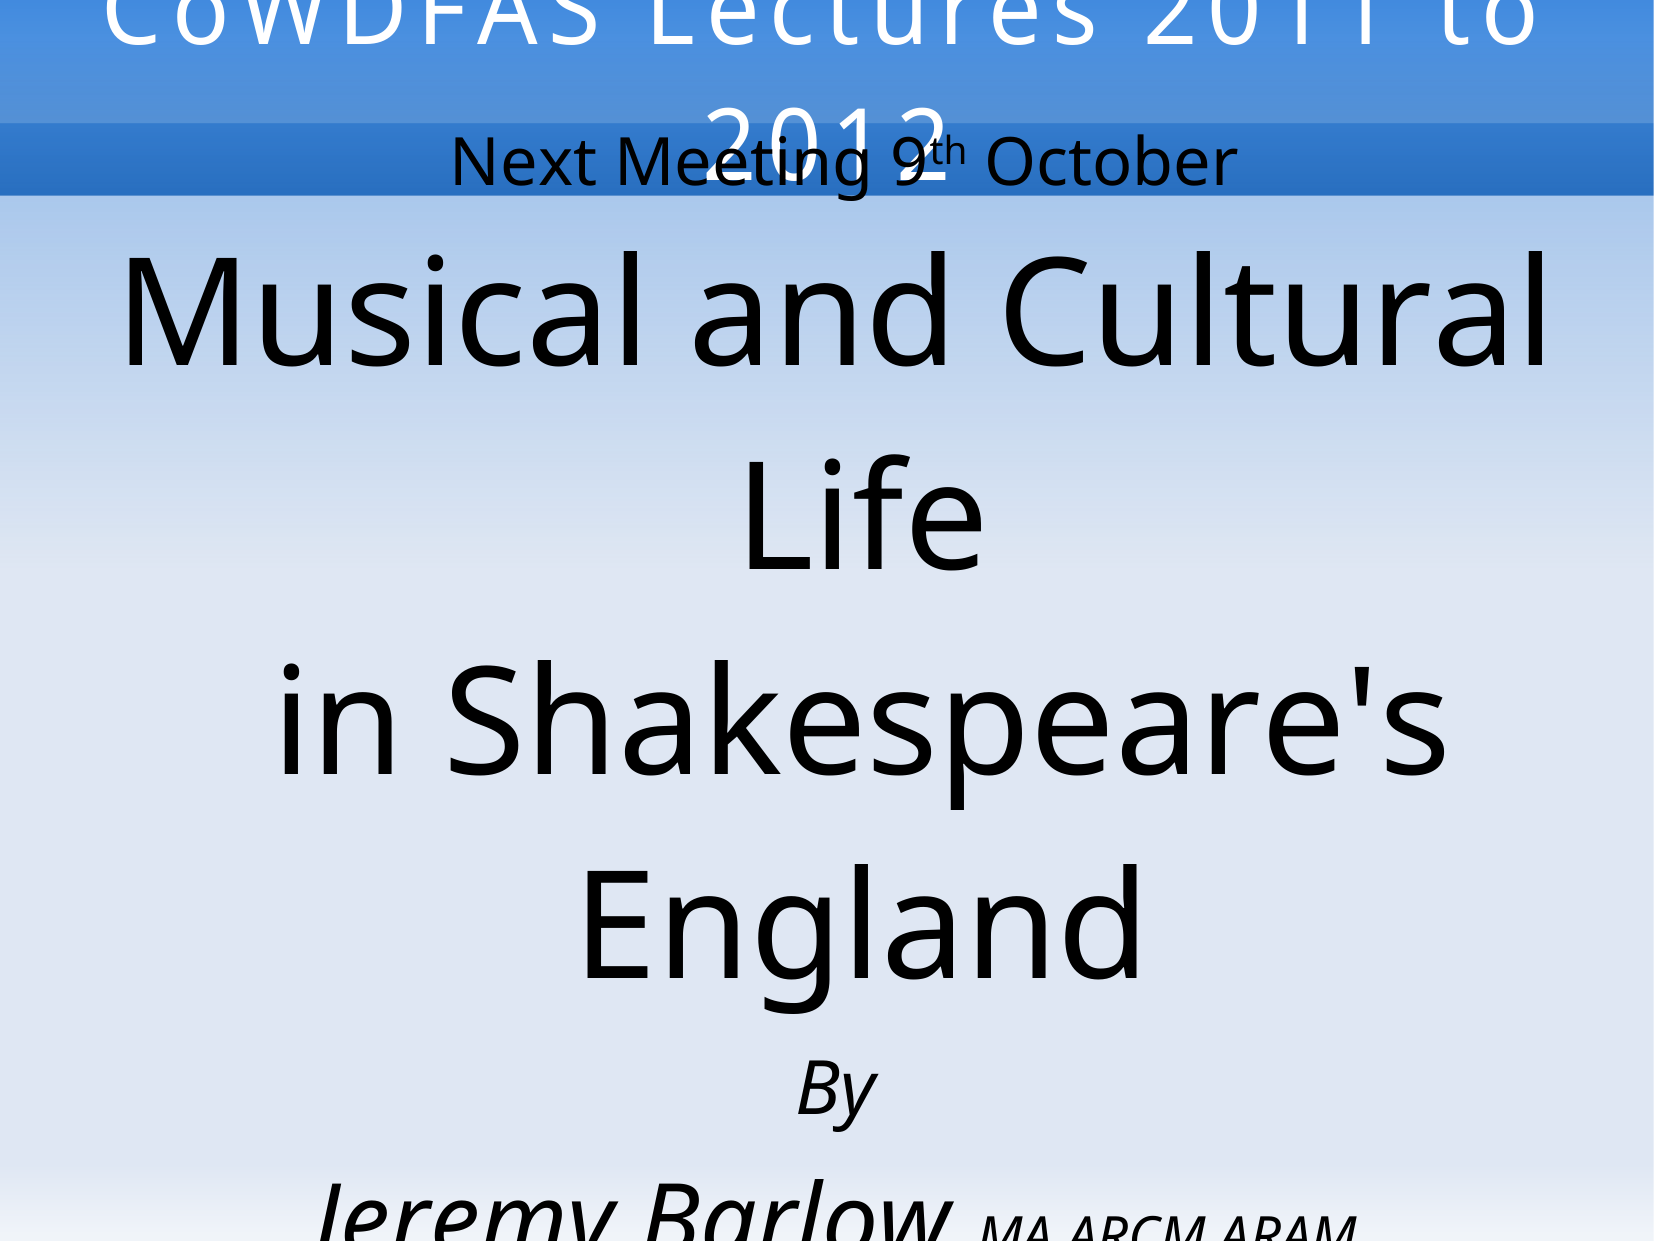

# CoWDFAS Lectures 2011 to 2012
Next Meeting 9th October
Musical and Cultural Life
in Shakespeare's England
By
Jeremy Barlow MA ARCM ARAM